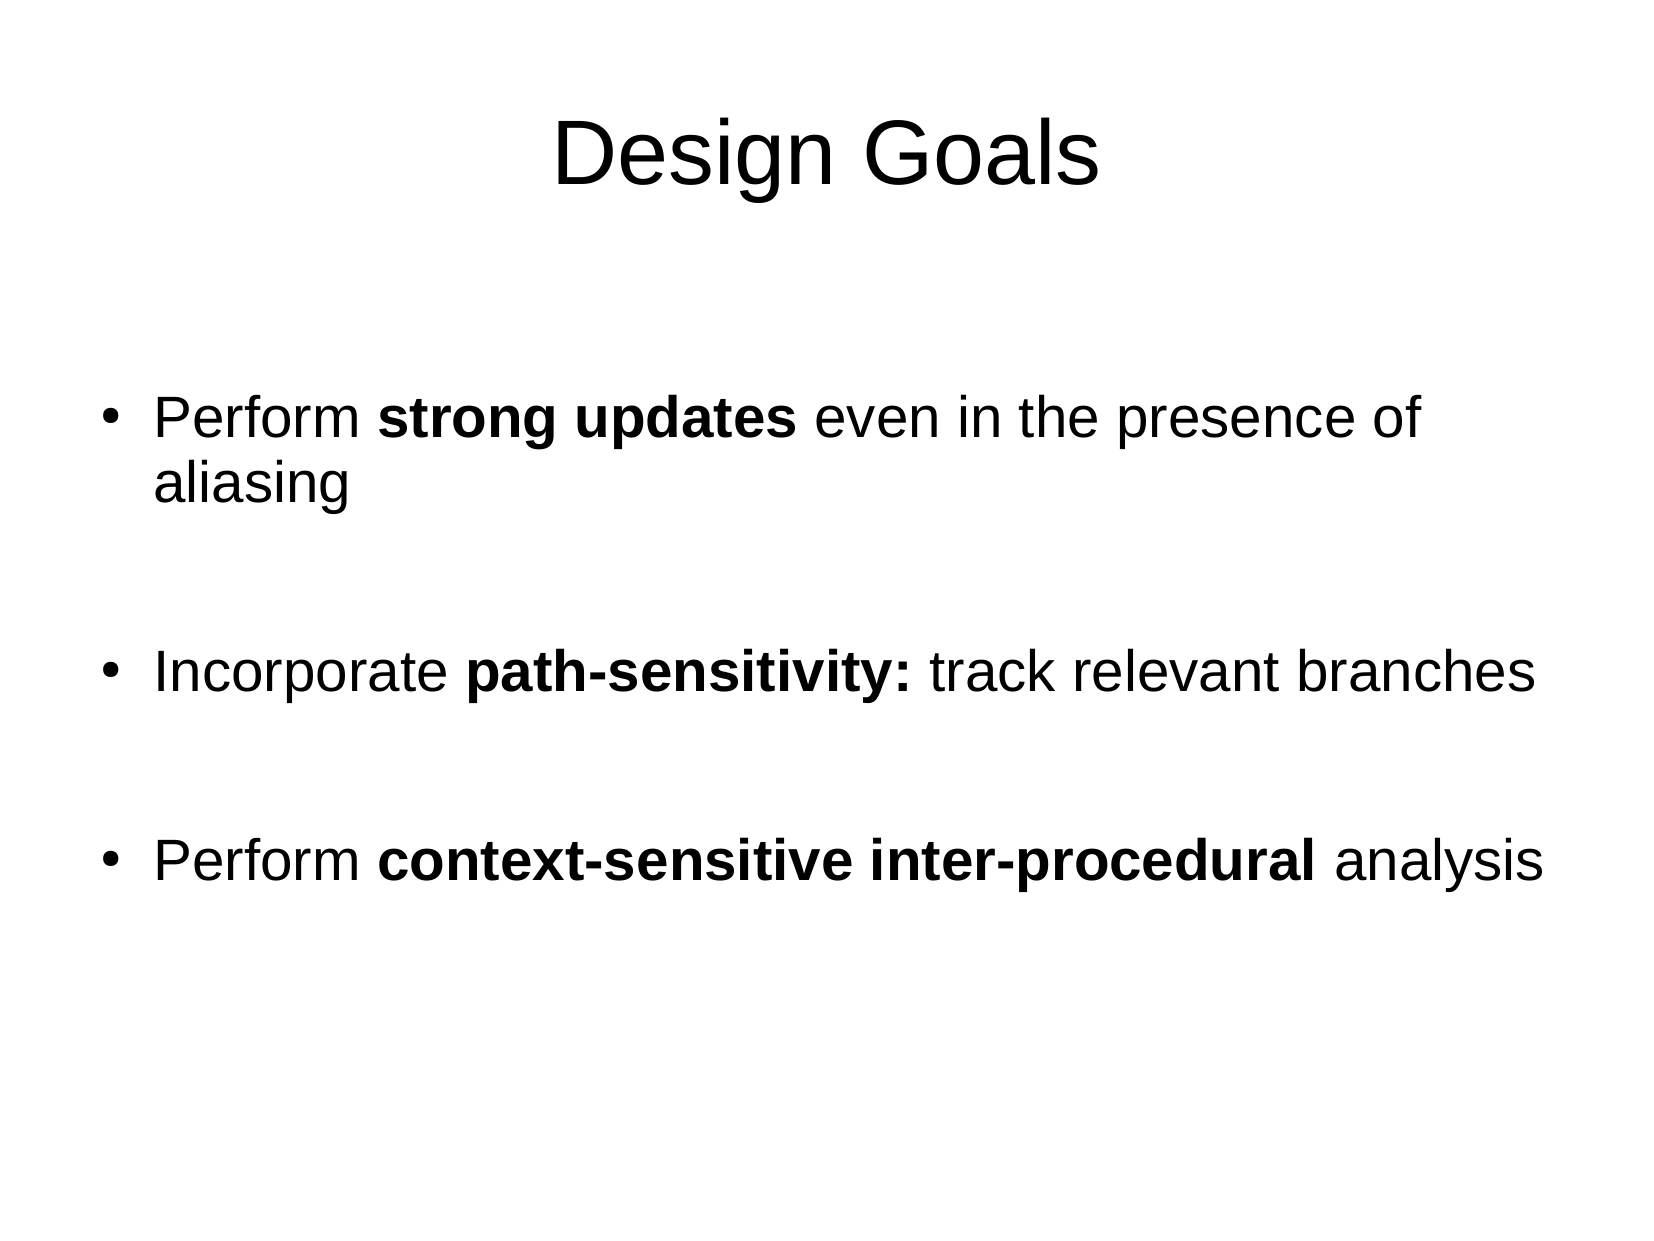

# Design Goals
Perform strong updates even in the presence of aliasing
Incorporate path-sensitivity: track relevant branches
Perform context-sensitive inter-procedural analysis